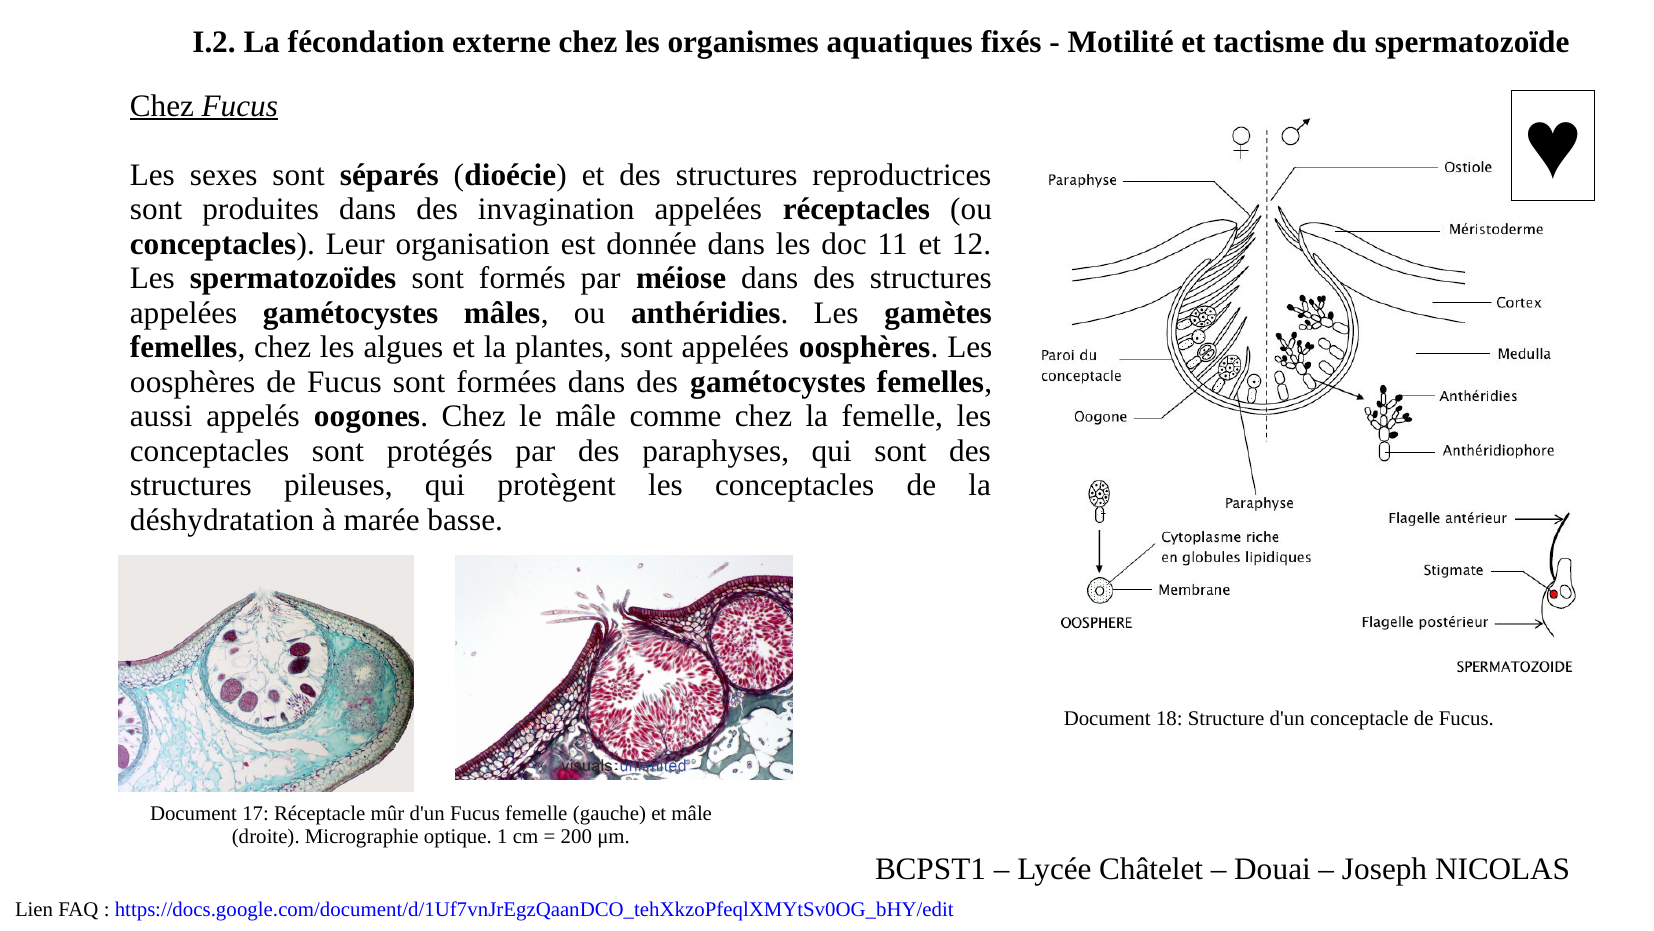

I.2. La fécondation externe chez les organismes aquatiques fixés - Motilité et tactisme du spermatozoïde
Chez Fucus
Les sexes sont séparés (dioécie) et des structures reproductrices sont produites dans des invagination appelées réceptacles (ou conceptacles). Leur organisation est donnée dans les doc 11 et 12. Les spermatozoïdes sont formés par méiose dans des structures appelées gamétocystes mâles, ou anthéridies. Les gamètes femelles, chez les algues et la plantes, sont appelées oosphères. Les oosphères de Fucus sont formées dans des gamétocystes femelles, aussi appelés oogones. Chez le mâle comme chez la femelle, les conceptacles sont protégés par des paraphyses, qui sont des structures pileuses, qui protègent les conceptacles de la déshydratation à marée basse.
♥
Document 18: Structure d'un conceptacle de Fucus.
Document 17: Réceptacle mûr d'un Fucus femelle (gauche) et mâle (droite). Micrographie optique. 1 cm = 200 μm.
BCPST1 – Lycée Châtelet – Douai – Joseph NICOLAS
Lien FAQ : https://docs.google.com/document/d/1Uf7vnJrEgzQaanDCO_tehXkzoPfeqlXMYtSv0OG_bHY/edit